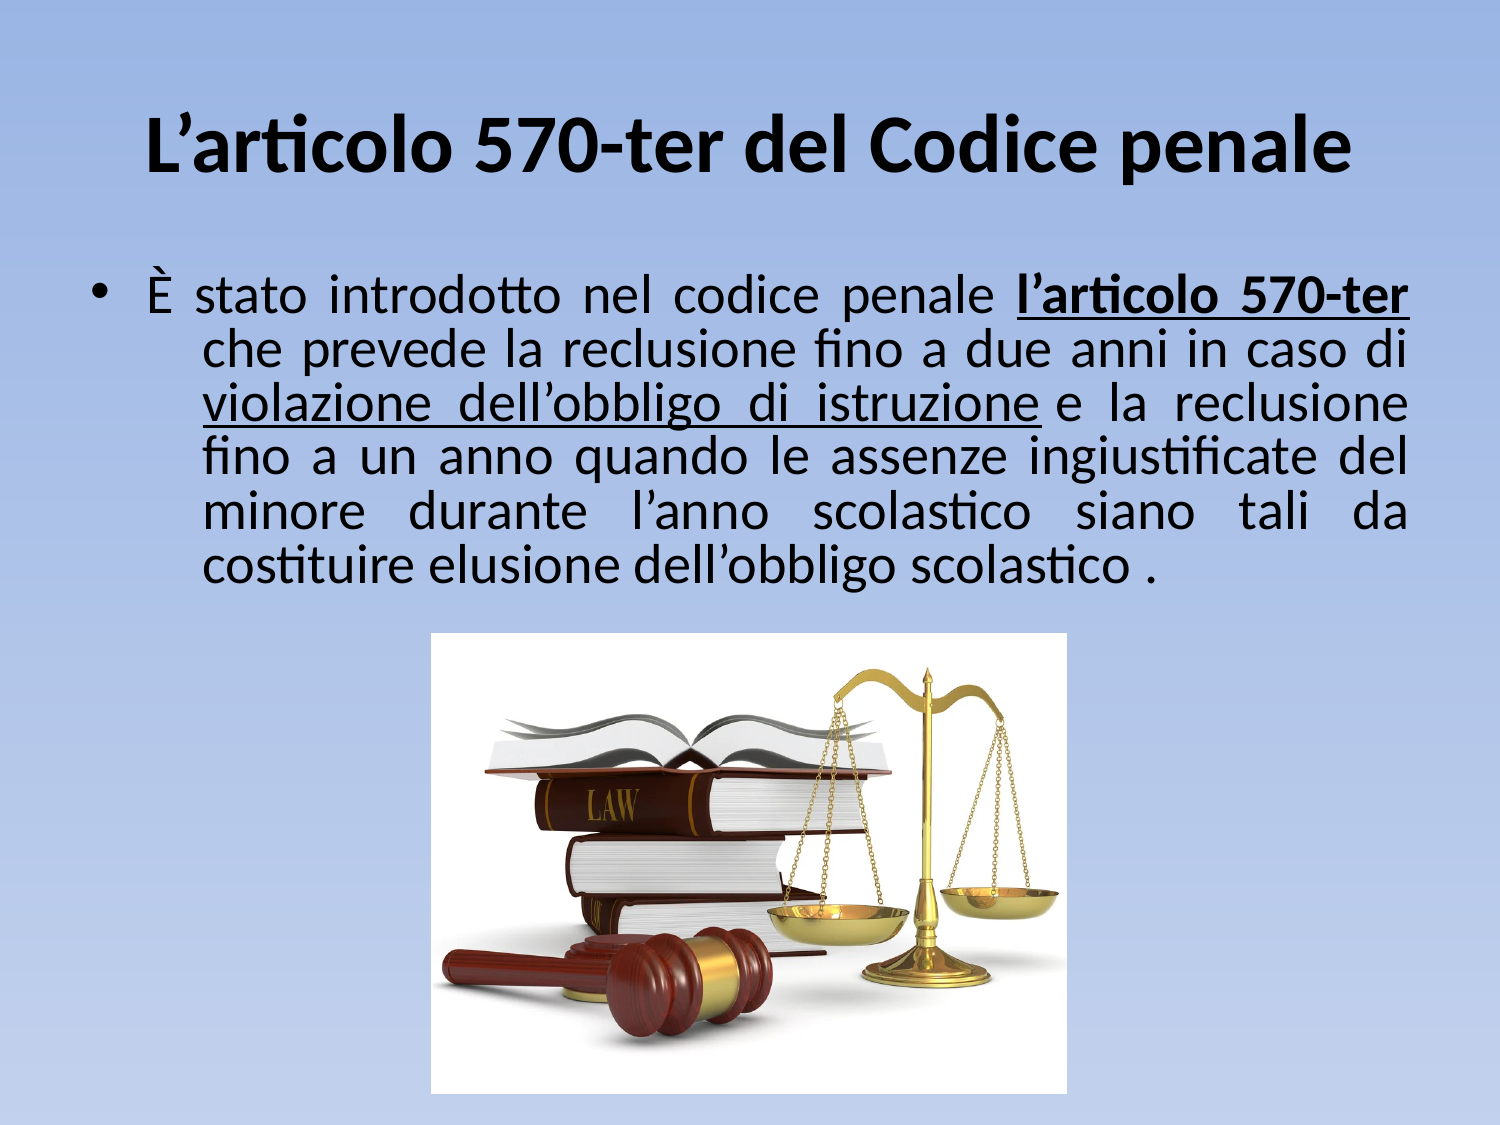

# L’articolo 570-ter del Codice penale
È stato introdotto nel codice penale l’articolo 570-ter che prevede la reclusione fino a due anni in caso di violazione dell’obbligo di istruzione e la reclusione fino a un anno quando le assenze ingiustificate del minore durante l’anno scolastico siano tali da costituire elusione dell’obbligo scolastico .